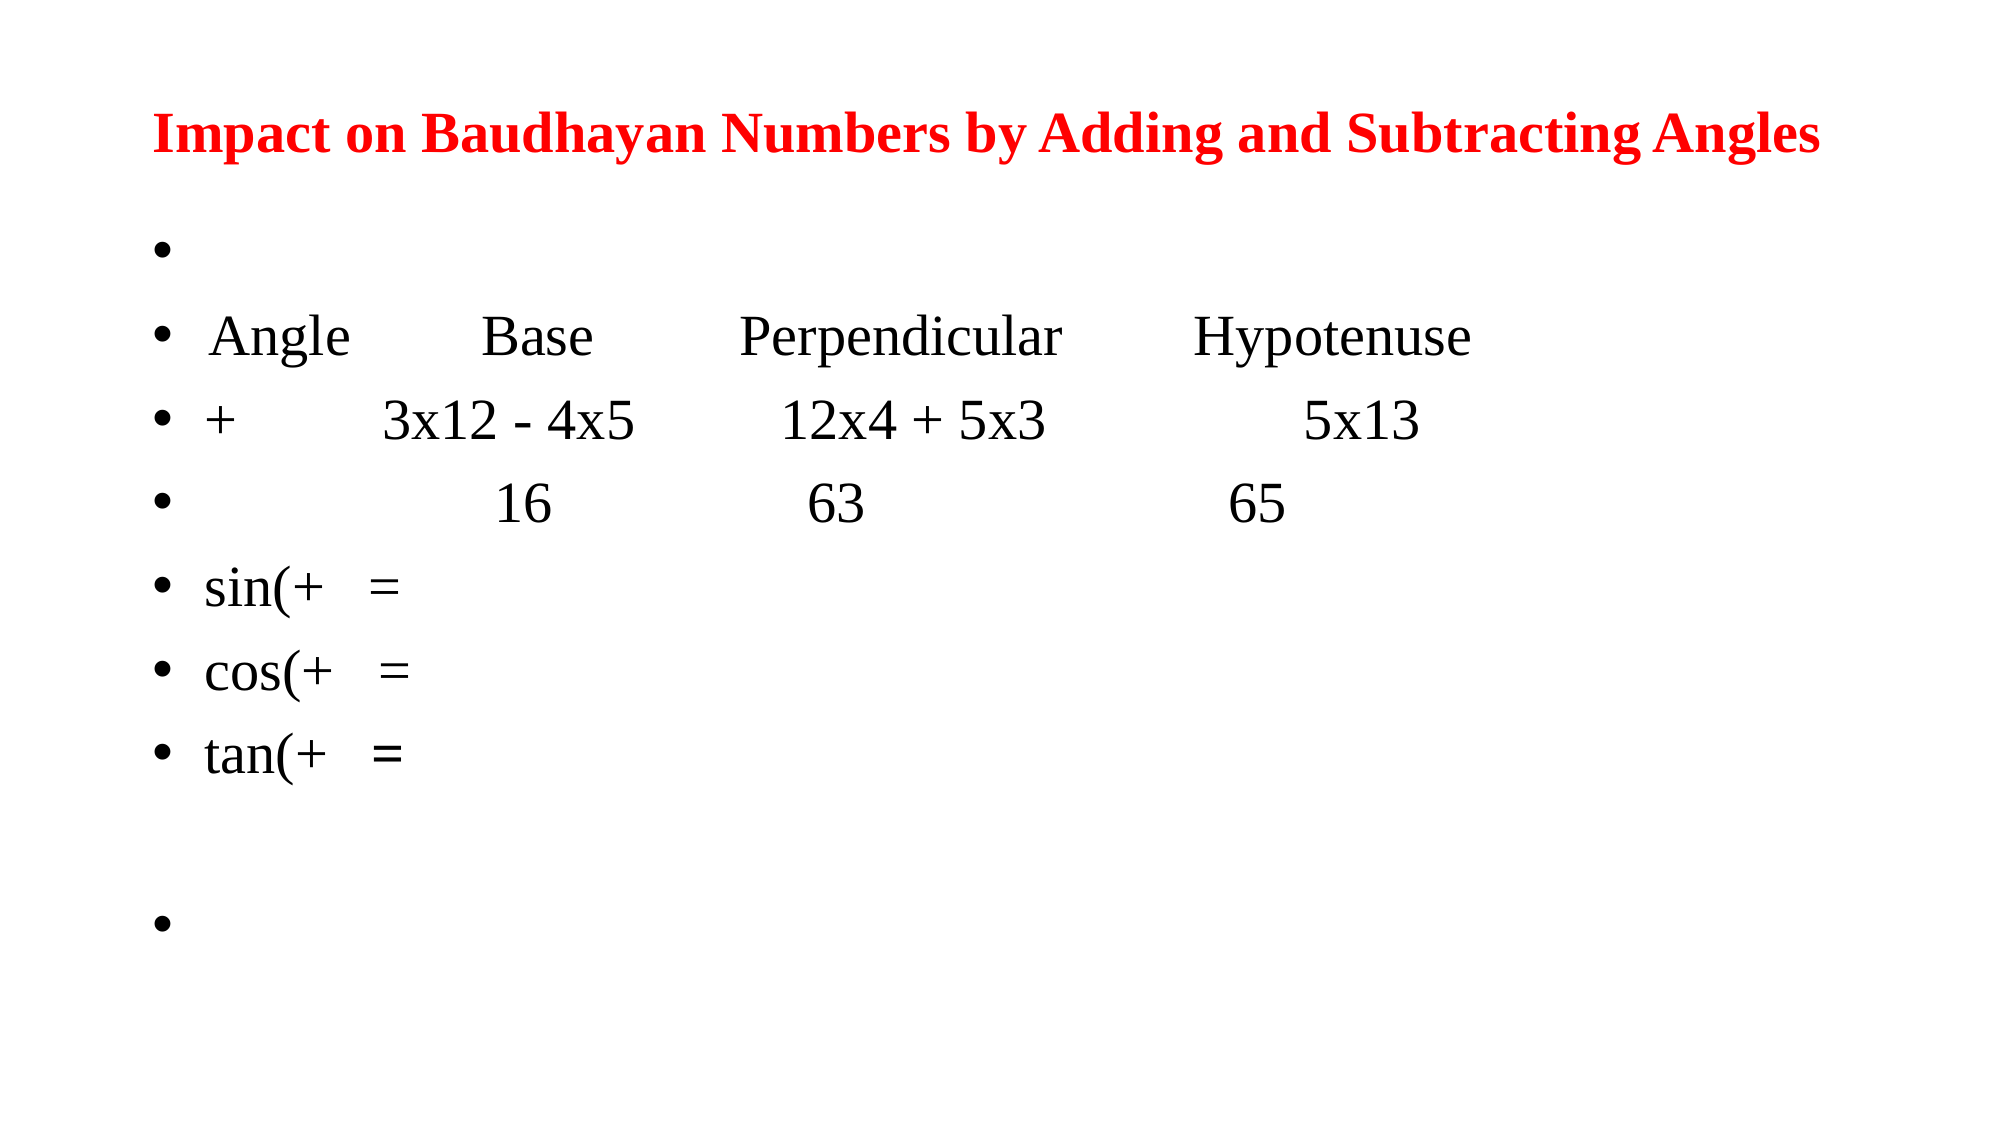

# Impact on Baudhayan Numbers by Adding and Subtracting Angles
 Angle Base Perpendicular Hypotenuse
 + 3x12 - 4x5 12x4 + 5x3 	 5x13
 16		 63 65
 sin(+ =
 cos(+ =
 tan(+ =